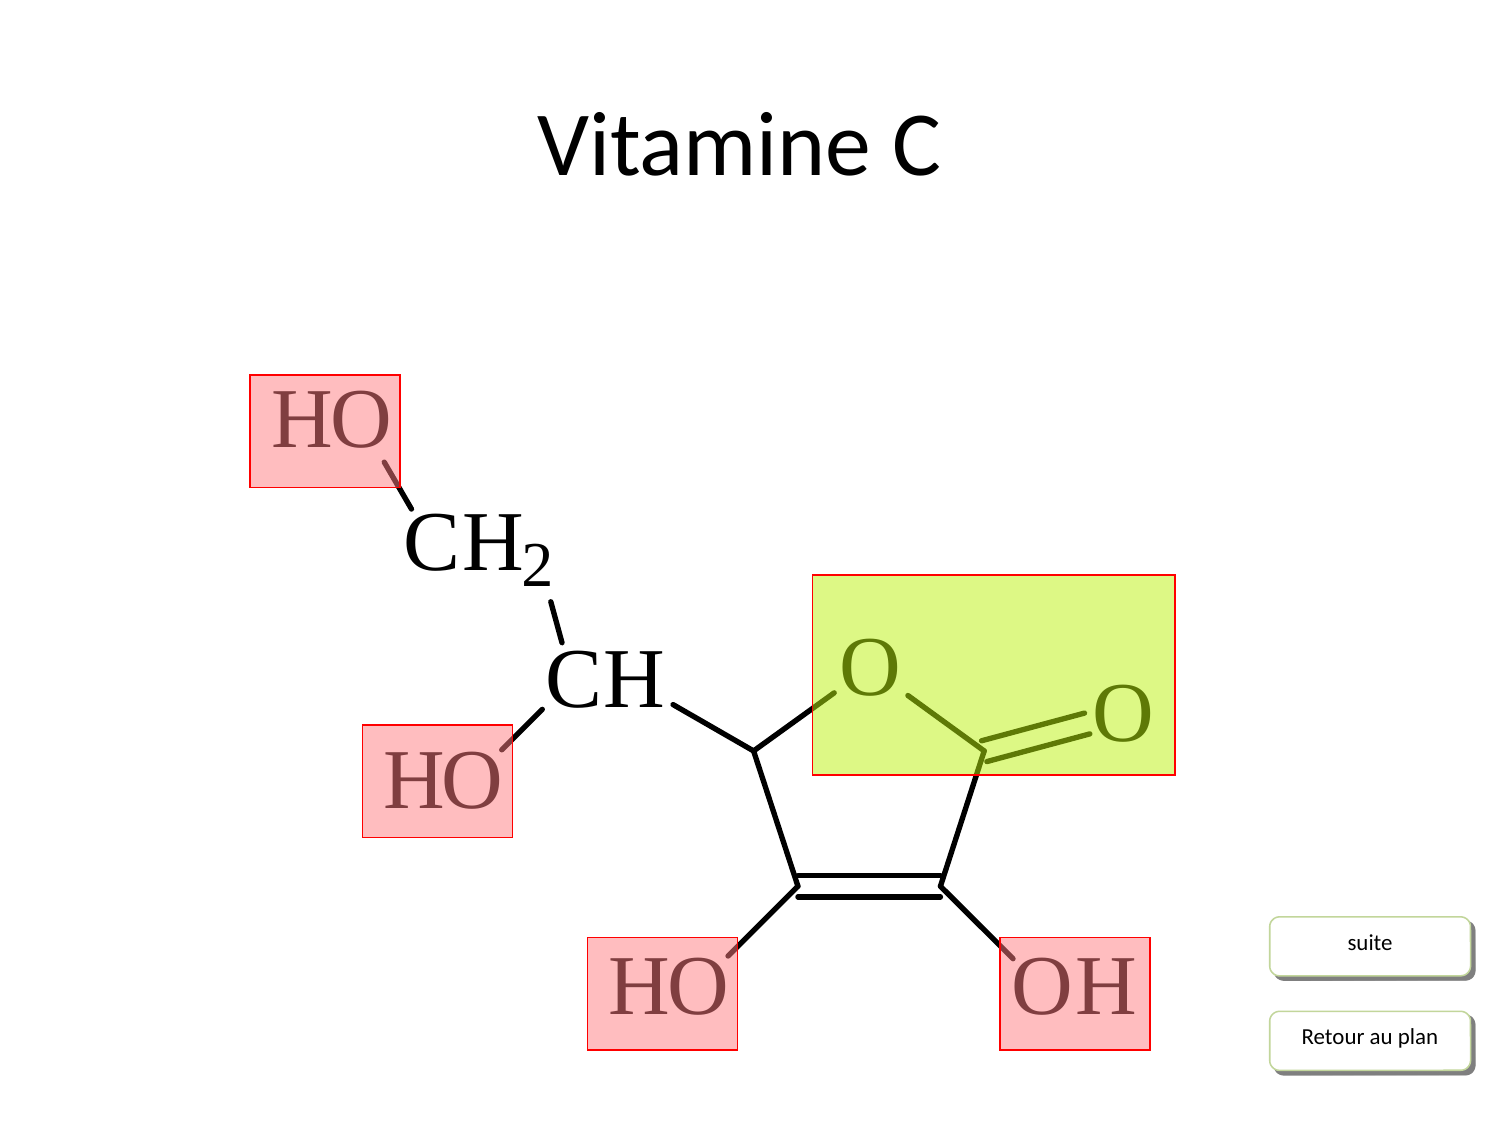

# Vitamine C
suite
Retour au plan